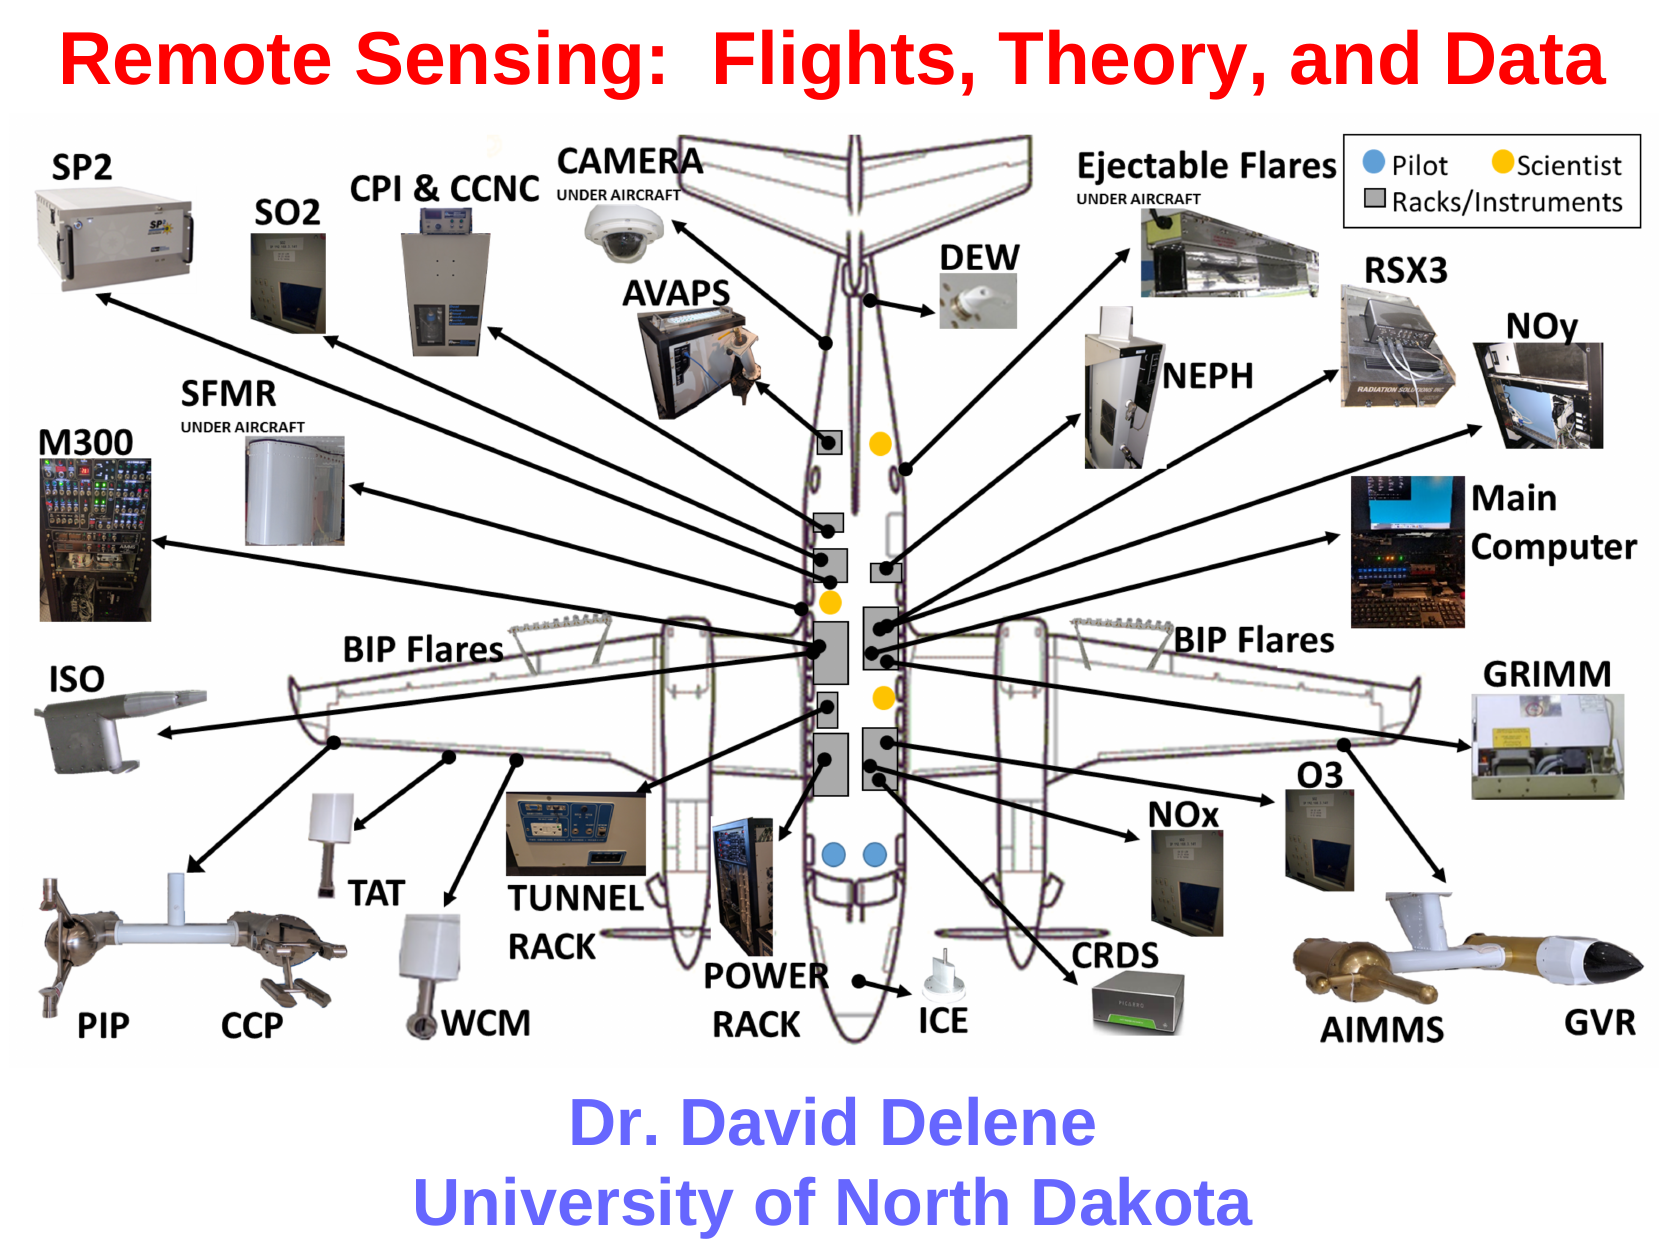

# Remote Sensing: Flights, Theory, and Data
Dr. David Delene
University of North Dakota